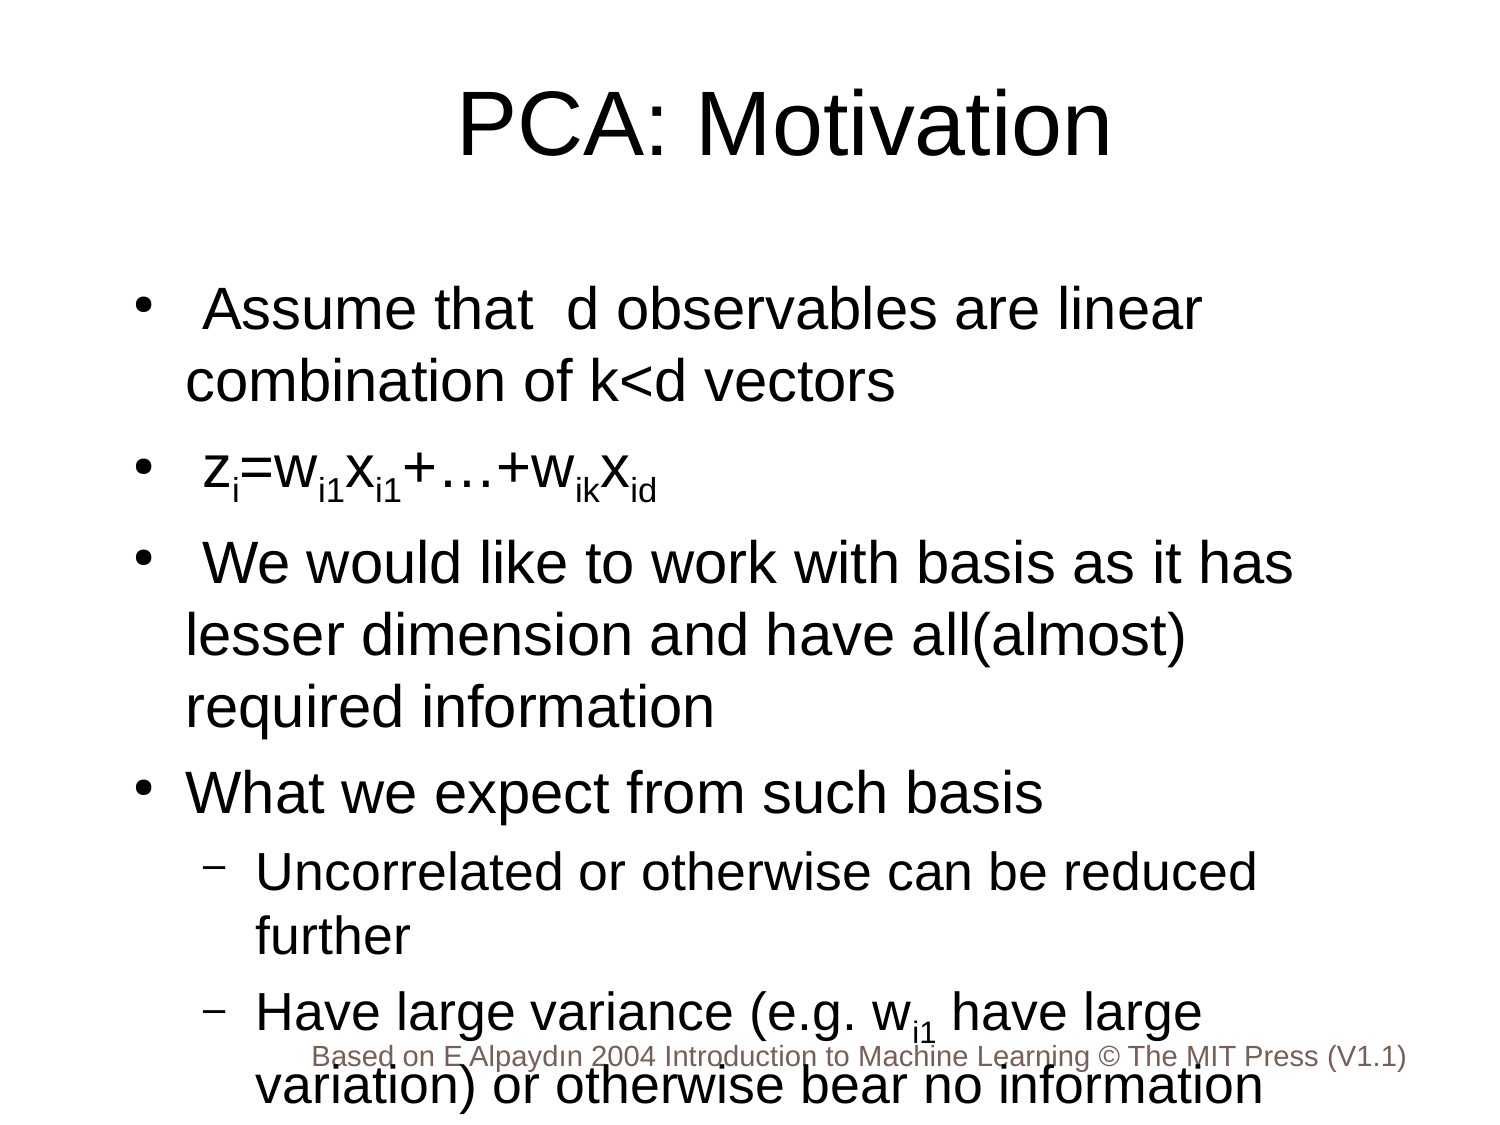

# PCA: Motivation
 Assume that d observables are linear combination of k<d vectors
 zi=wi1xi1+…+wikxid
 We would like to work with basis as it has lesser dimension and have all(almost) required information
What we expect from such basis
Uncorrelated or otherwise can be reduced further
Have large variance (e.g. wi1 have large variation) or otherwise bear no information
Based on E Alpaydın 2004 Introduction to Machine Learning © The MIT Press (V1.1)